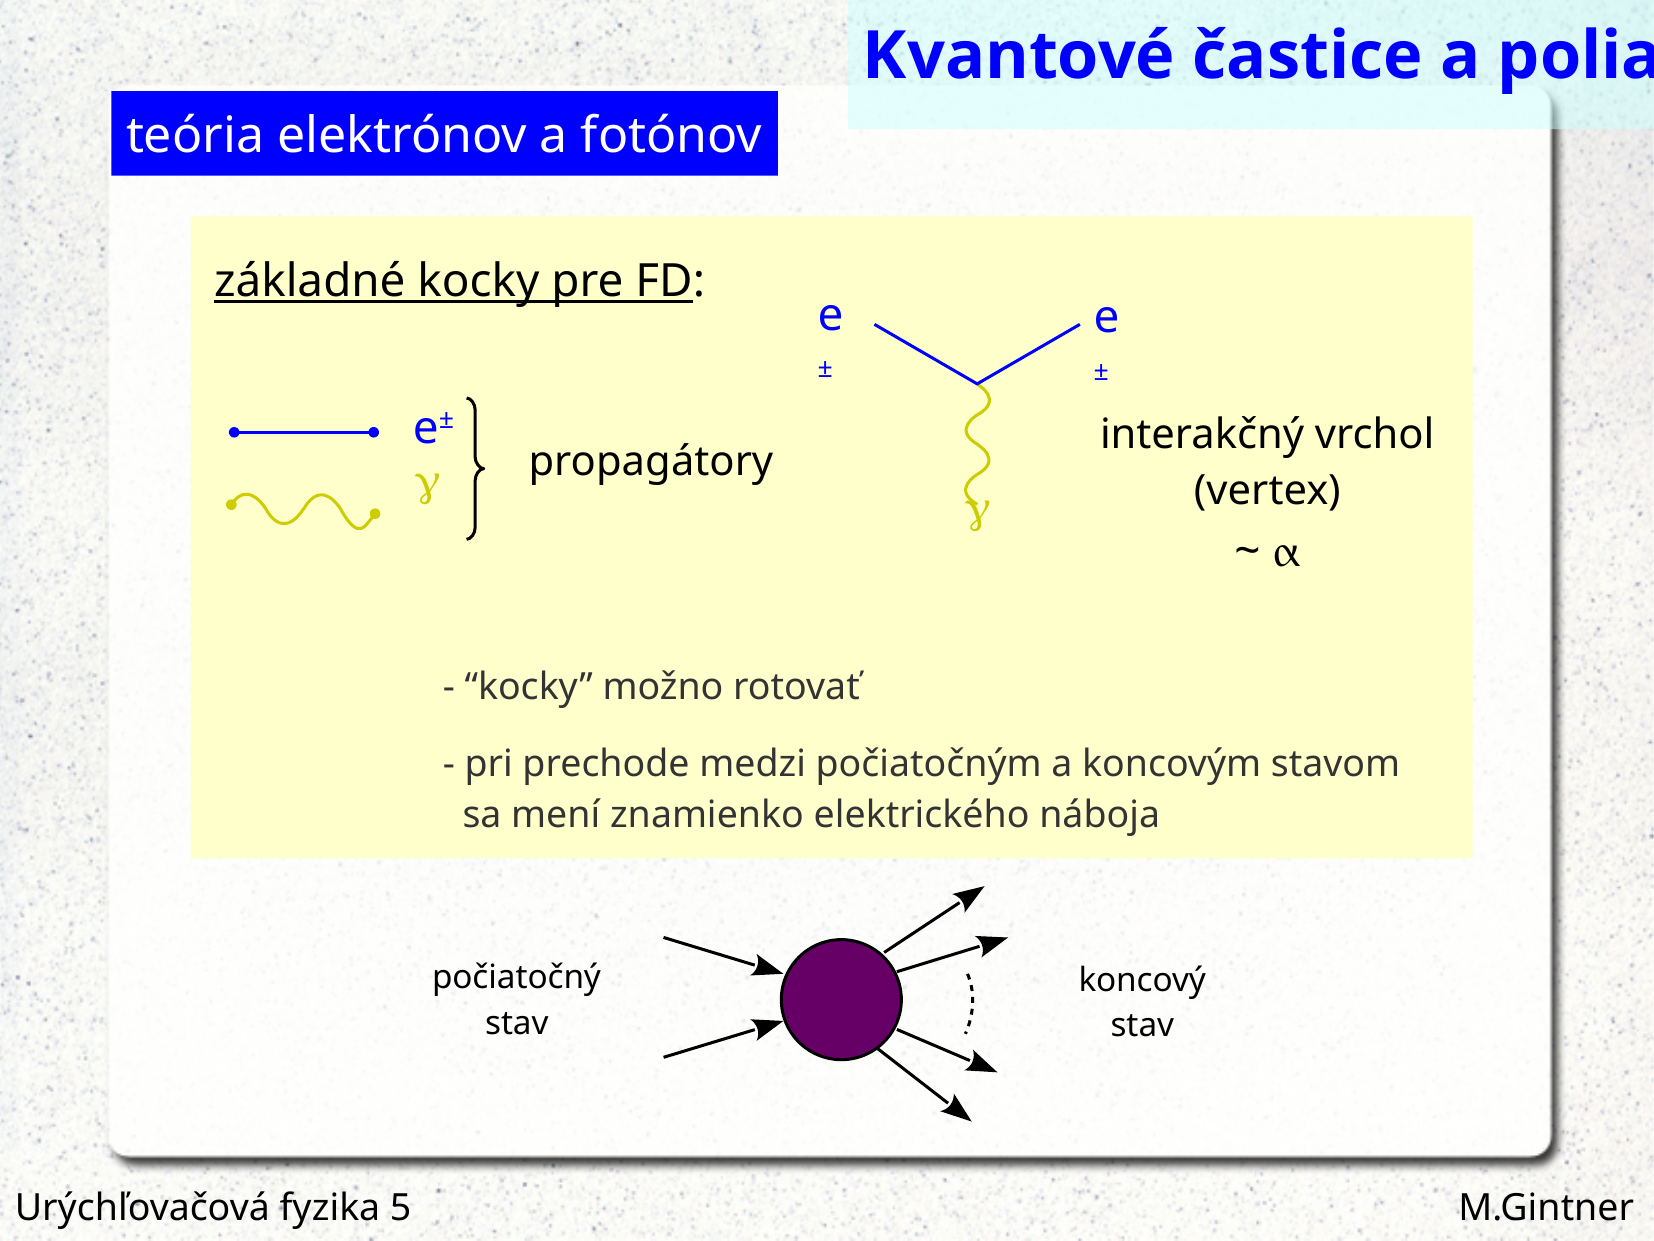

Kvantové častice a polia
teória elektrónov a fotónov
základné kocky pre FD:
e±
e±
interakčný vrchol
(vertex)
~ 
g
e±
propagátory
g
- “kocky” možno rotovať
- pri prechode medzi počiatočným a koncovým stavom
 sa mení znamienko elektrického náboja
počiatočný
stav
koncový
stav
Urýchľovačová fyzika 5
M.Gintner